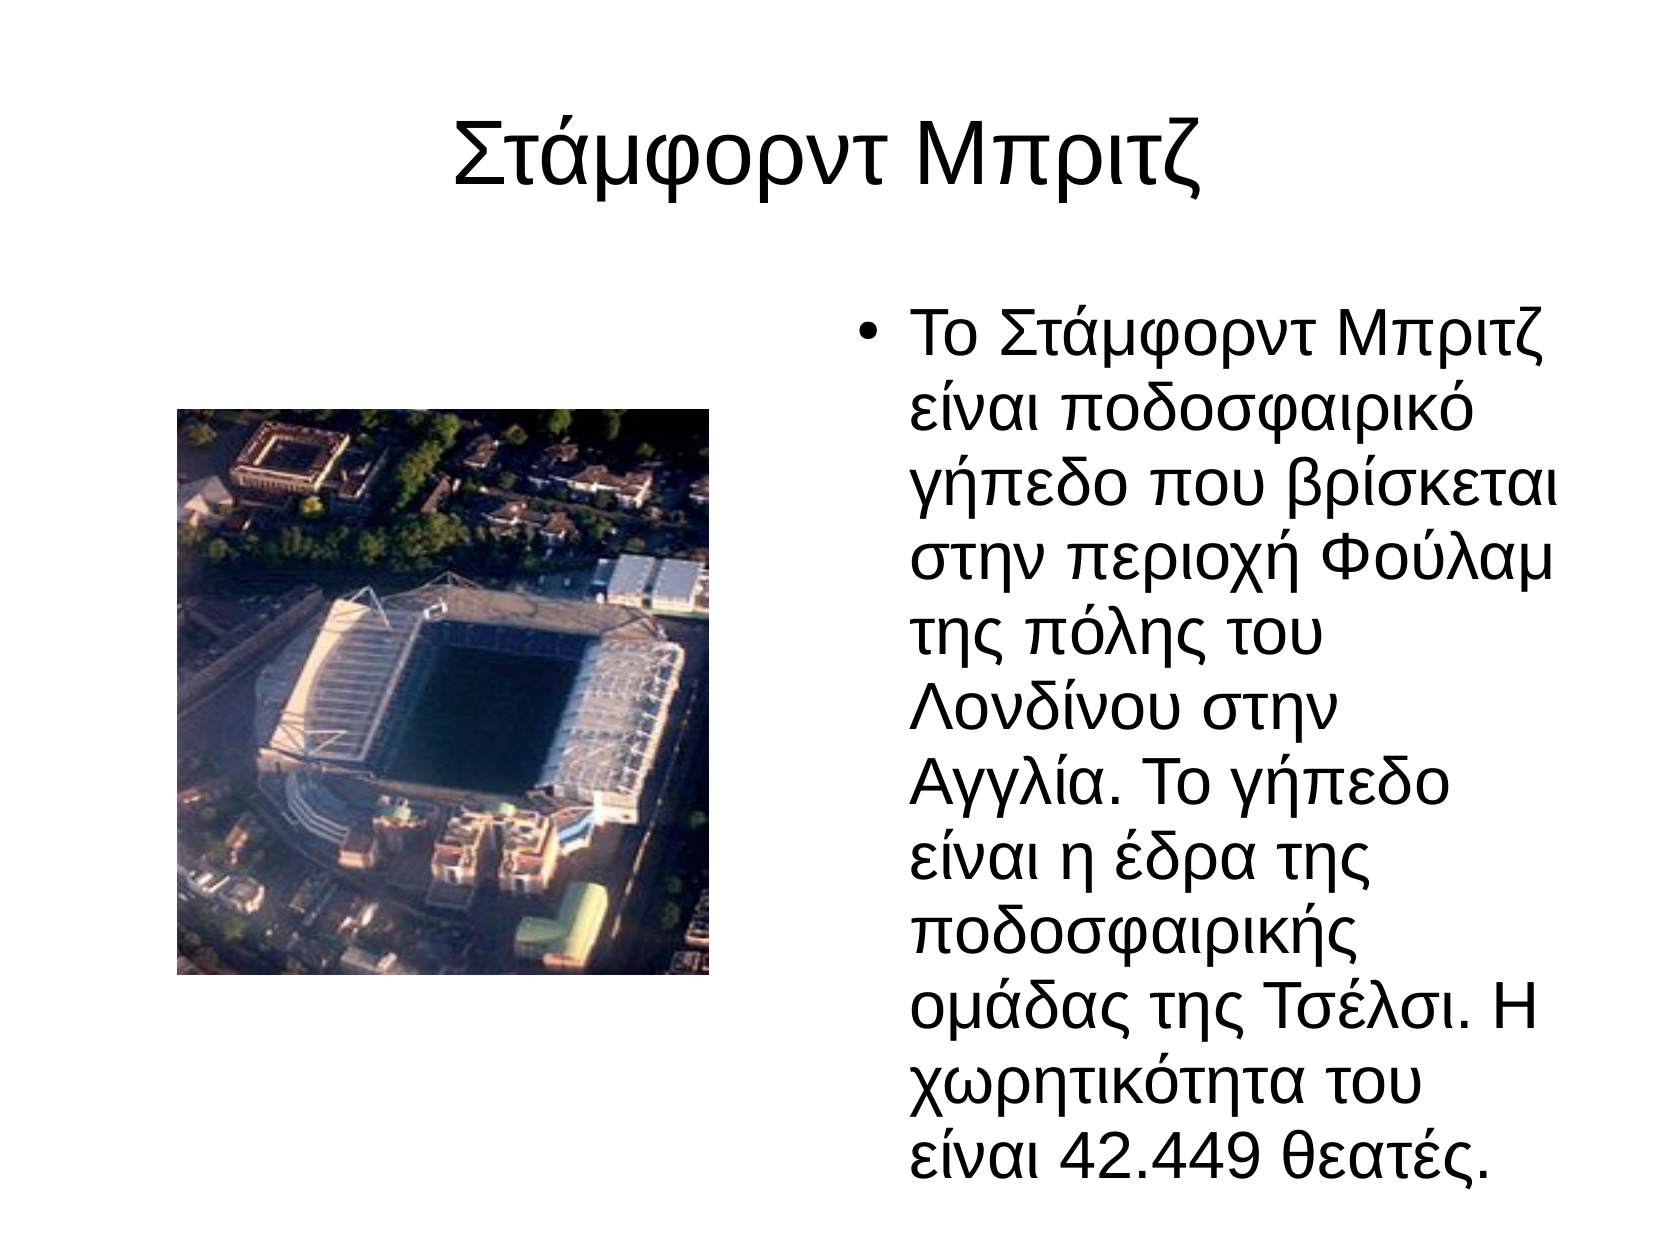

# Στάμφορντ Μπριτζ
To Στάμφορντ Μπριτζ είναι ποδοσφαιρικό γήπεδο που βρίσκεται στην περιοχή Φούλαμ της πόλης του Λονδίνου στην Αγγλία. Το γήπεδο είναι η έδρα της ποδοσφαιρικής ομάδας της Τσέλσι. Η χωρητικότητα του είναι 42.449 θεατές.